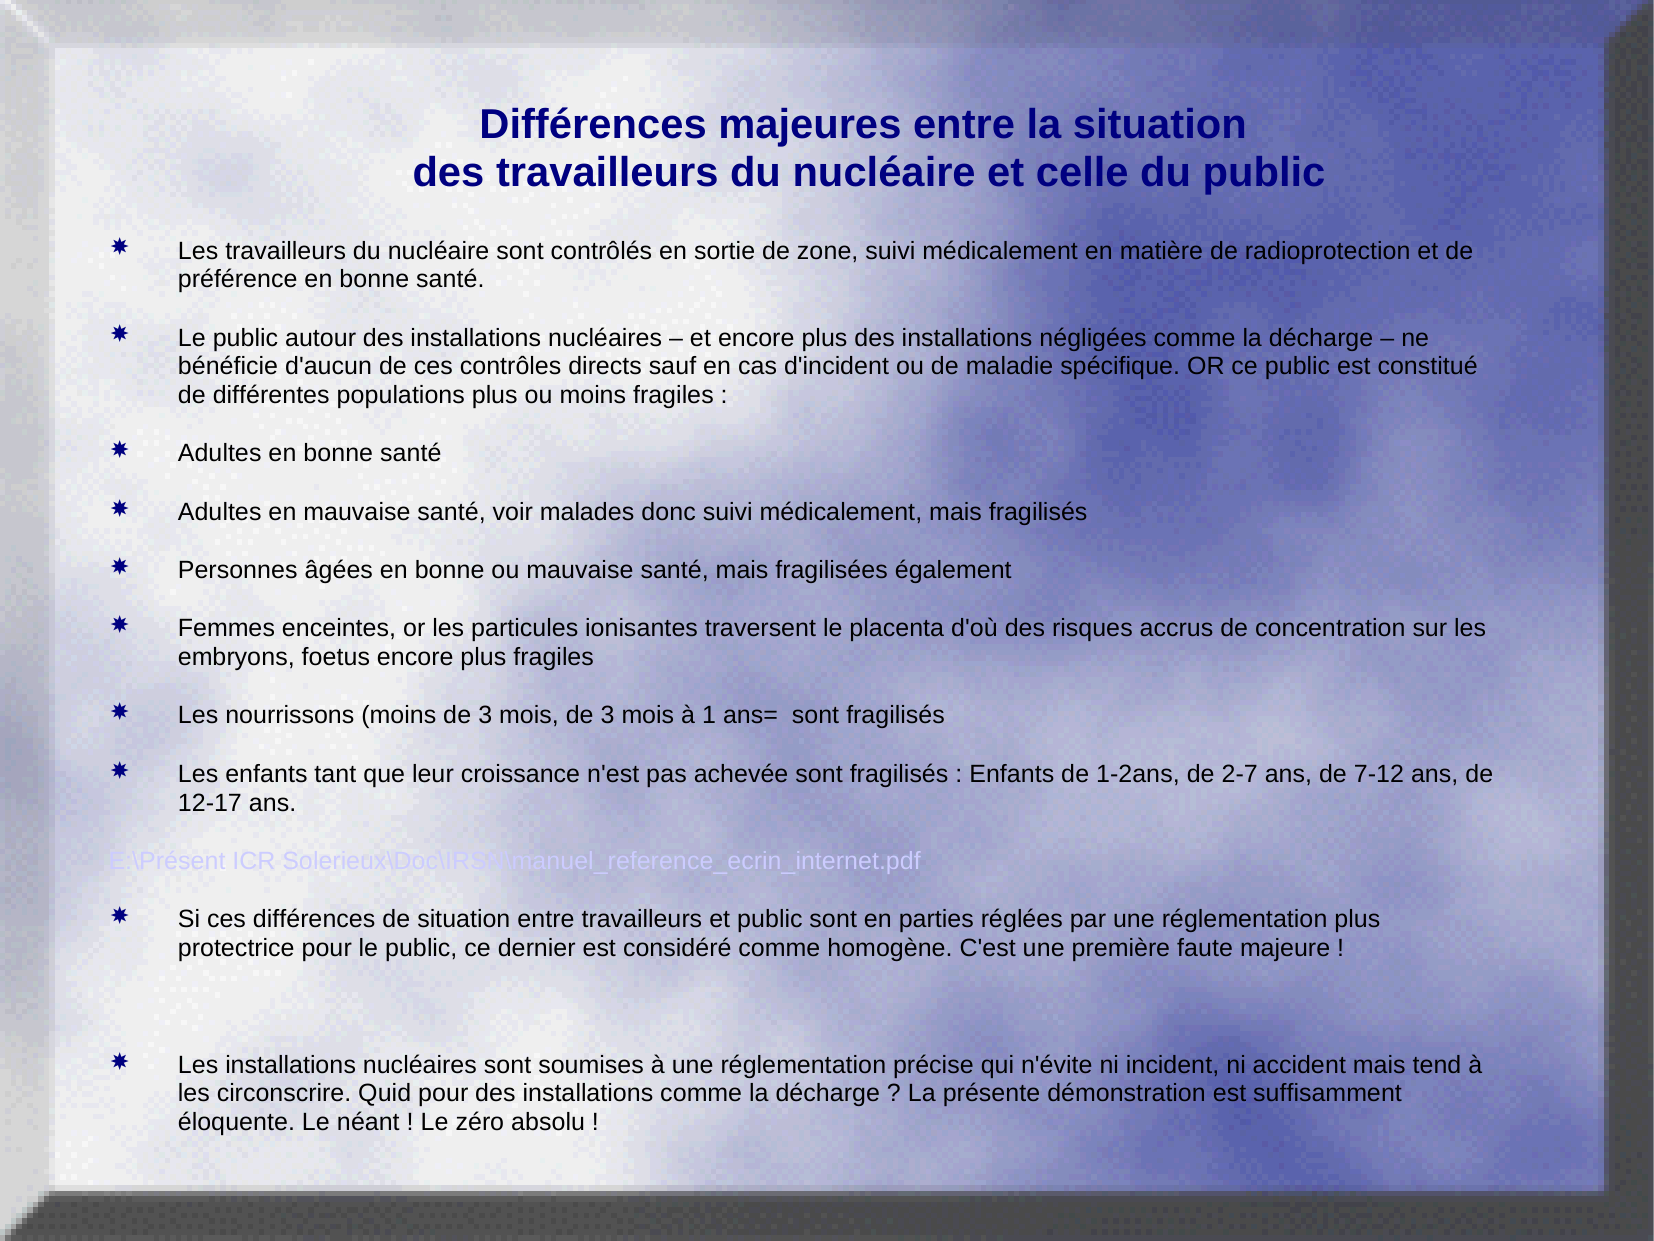

# Différences majeures entre la situation des travailleurs du nucléaire et celle du public
Les travailleurs du nucléaire sont contrôlés en sortie de zone, suivi médicalement en matière de radioprotection et de préférence en bonne santé.
Le public autour des installations nucléaires – et encore plus des installations négligées comme la décharge – ne bénéficie d'aucun de ces contrôles directs sauf en cas d'incident ou de maladie spécifique. OR ce public est constitué de différentes populations plus ou moins fragiles :
Adultes en bonne santé
Adultes en mauvaise santé, voir malades donc suivi médicalement, mais fragilisés
Personnes âgées en bonne ou mauvaise santé, mais fragilisées également
Femmes enceintes, or les particules ionisantes traversent le placenta d'où des risques accrus de concentration sur les embryons, foetus encore plus fragiles
Les nourrissons (moins de 3 mois, de 3 mois à 1 ans= sont fragilisés
Les enfants tant que leur croissance n'est pas achevée sont fragilisés : Enfants de 1-2ans, de 2-7 ans, de 7-12 ans, de 12-17 ans.
E:\Présent ICR Solerieux\Doc\IRSN\manuel_reference_ecrin_internet.pdf
Si ces différences de situation entre travailleurs et public sont en parties réglées par une réglementation plus protectrice pour le public, ce dernier est considéré comme homogène. C'est une première faute majeure !
Les installations nucléaires sont soumises à une réglementation précise qui n'évite ni incident, ni accident mais tend à les circonscrire. Quid pour des installations comme la décharge ? La présente démonstration est suffisamment éloquente. Le néant ! Le zéro absolu !